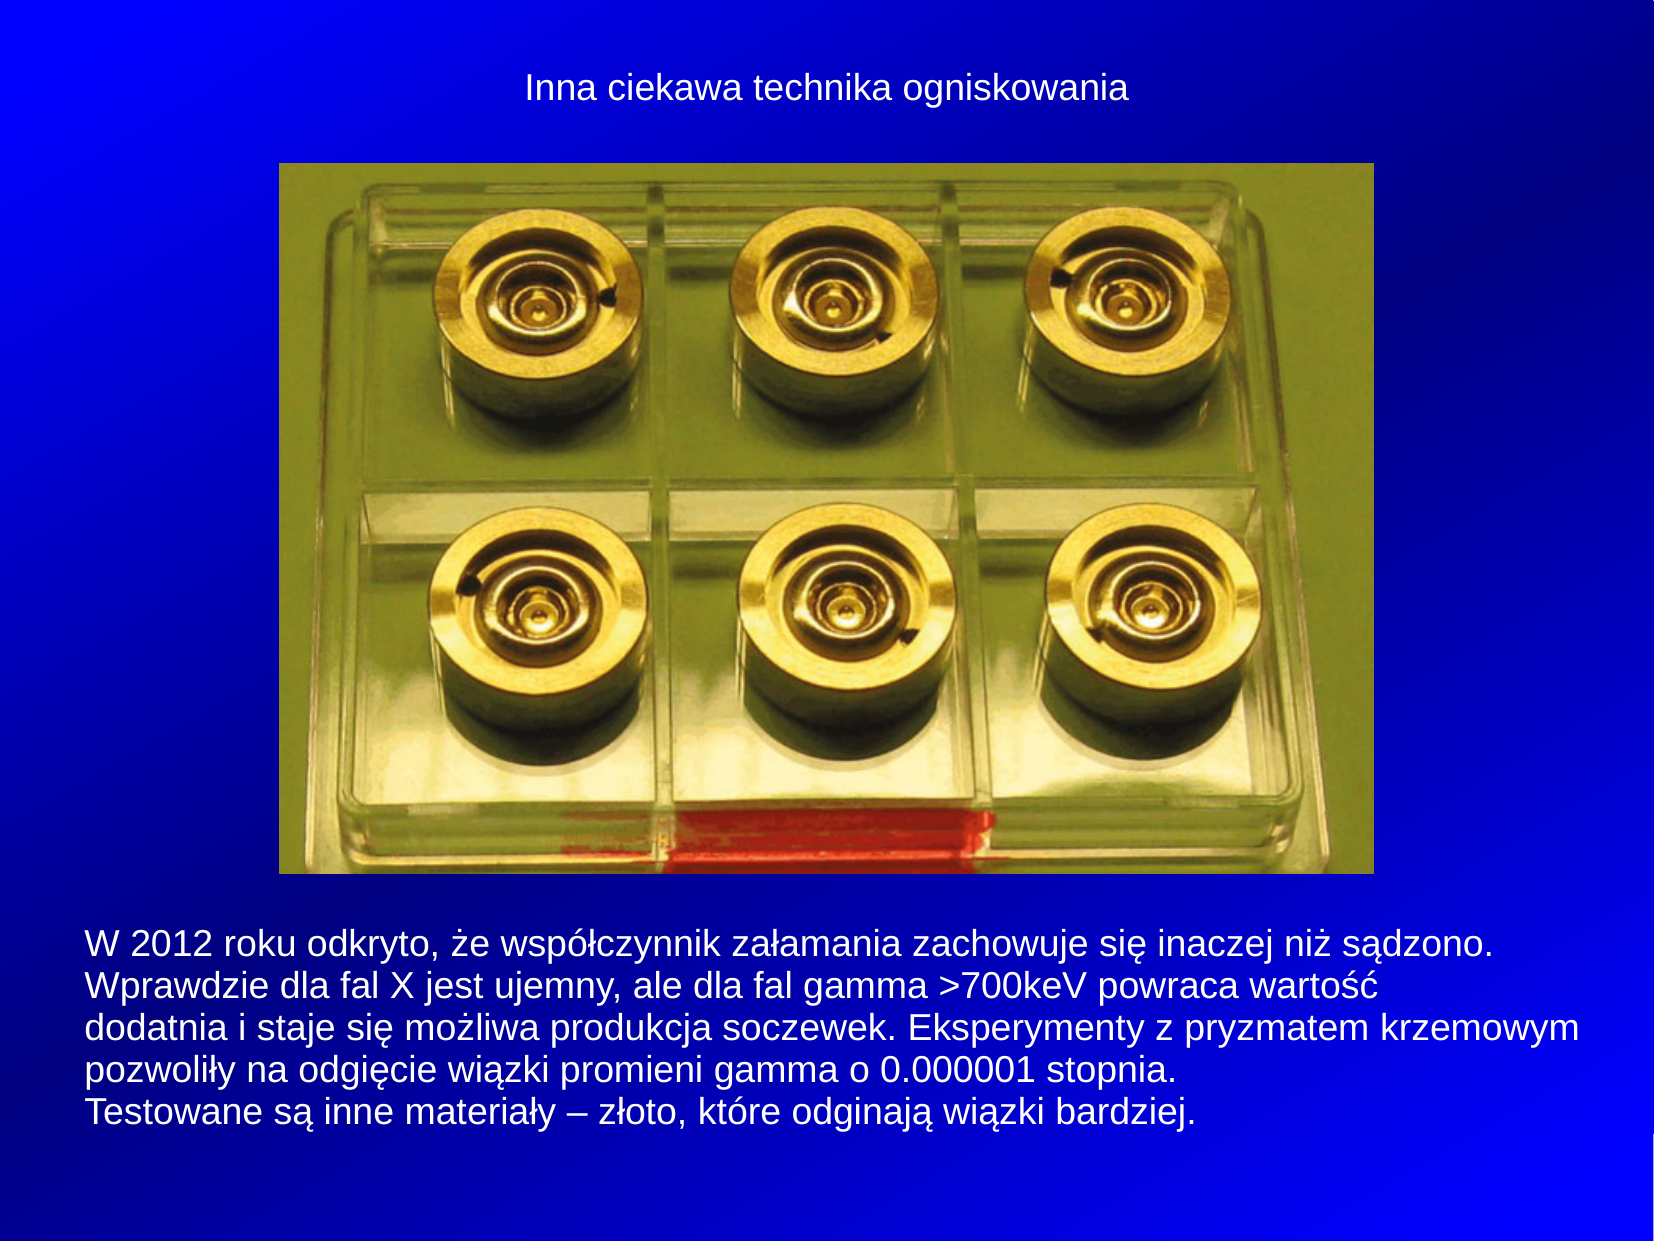

Inna ciekawa technika ogniskowania
W 2012 roku odkryto, że współczynnik załamania zachowuje się inaczej niż sądzono.
Wprawdzie dla fal X jest ujemny, ale dla fal gamma >700keV powraca wartość
dodatnia i staje się możliwa produkcja soczewek. Eksperymenty z pryzmatem krzemowym
pozwoliły na odgięcie wiązki promieni gamma o 0.000001 stopnia.
Testowane są inne materiały – złoto, które odginają wiązki bardziej.